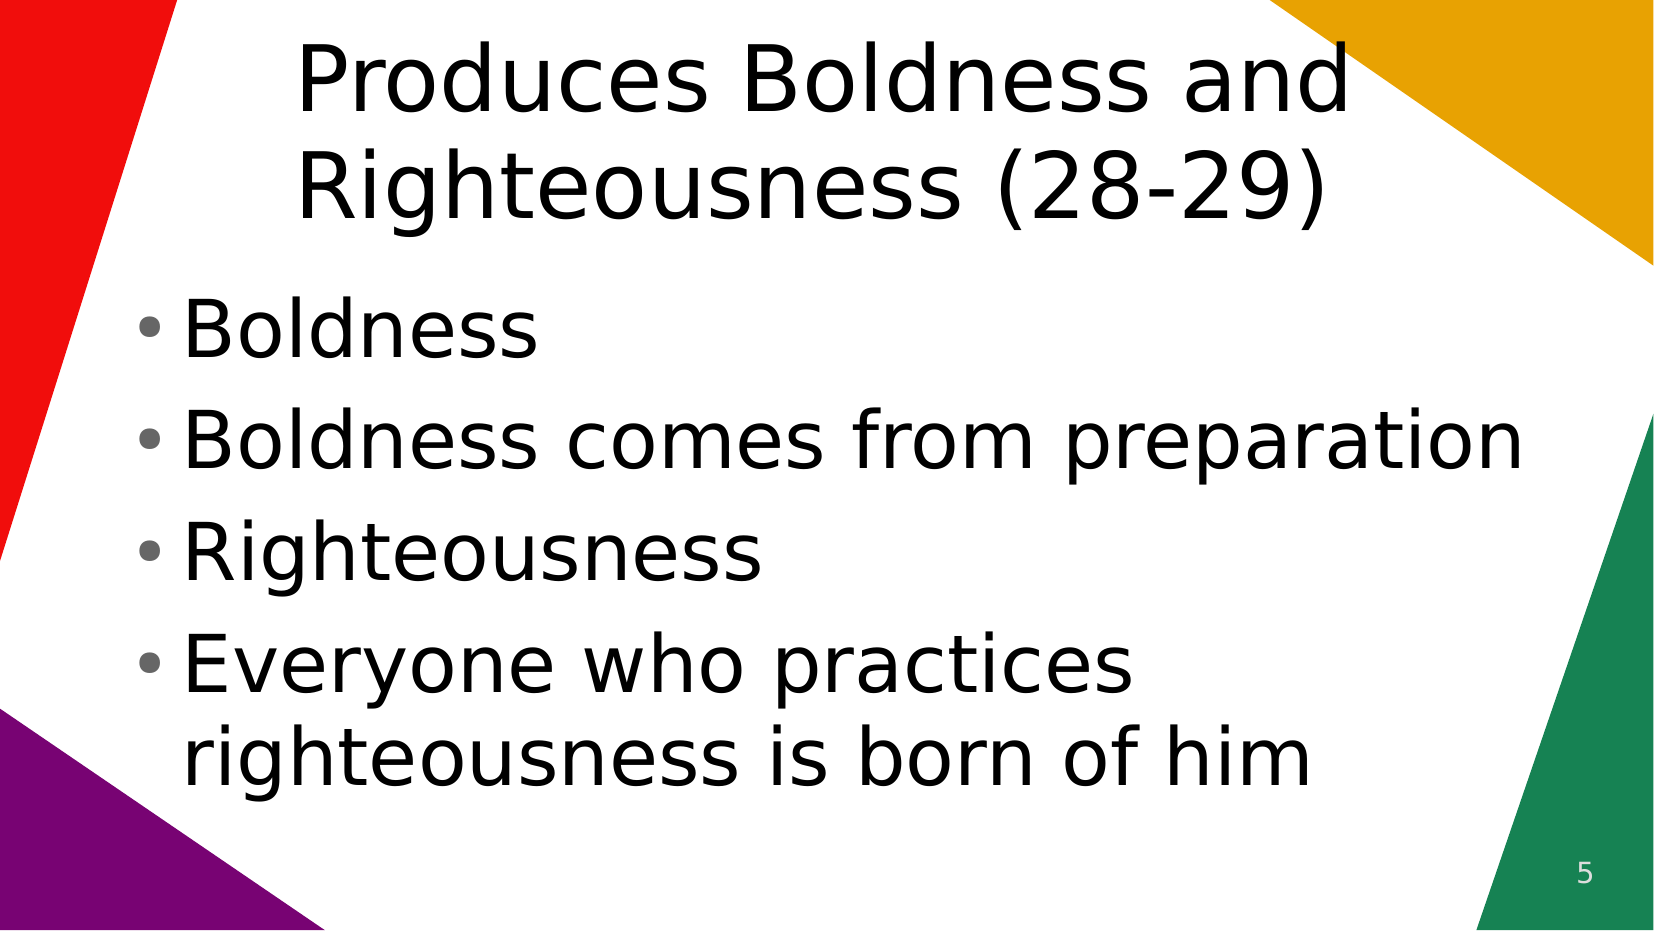

# Produces Boldness and Righteousness (28-29)
Boldness
Boldness comes from preparation
Righteousness
Everyone who practices righteousness is born of him
5